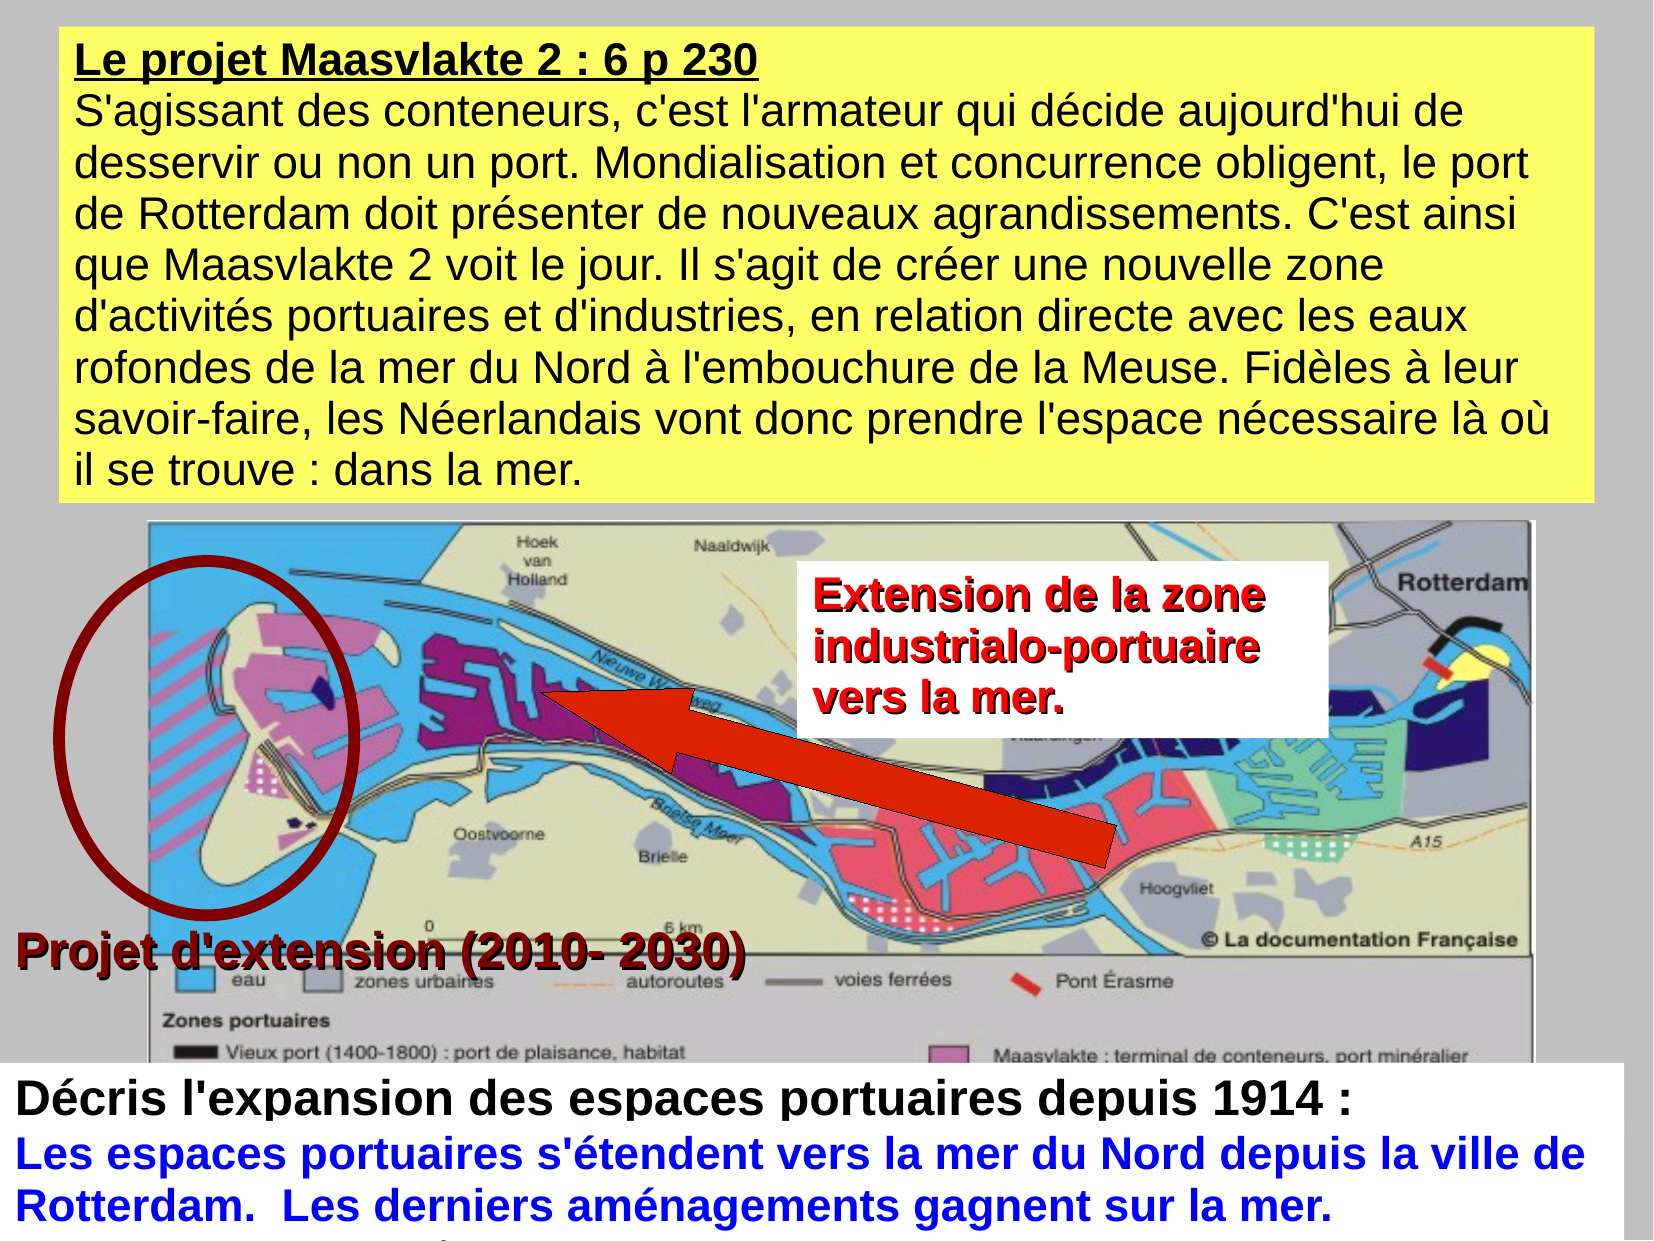

Le projet Maasvlakte 2 : 6 p 230
S'agissant des conteneurs, c'est l'armateur qui décide aujourd'hui de desservir ou non un port. Mondialisation et concurrence obligent, le port de Rotterdam doit présenter de nouveaux agrandissements. C'est ainsi que Maasvlakte 2 voit le jour. Il s'agit de créer une nouvelle zone d'activités portuaires et d'industries, en relation directe avec les eaux rofondes de la mer du Nord à l'embouchure de la Meuse. Fidèles à leur savoir-faire, les Néerlandais vont donc prendre l'espace nécessaire là où il se trouve : dans la mer.
Extension de la zone industrialo-portuaire vers la mer.
Projet d'extension (2010- 2030)
Décris l'expansion des espaces portuaires depuis 1914 :
Les espaces portuaires s'étendent vers la mer du Nord depuis la ville de Rotterdam. Les derniers aménagements gagnent sur la mer.